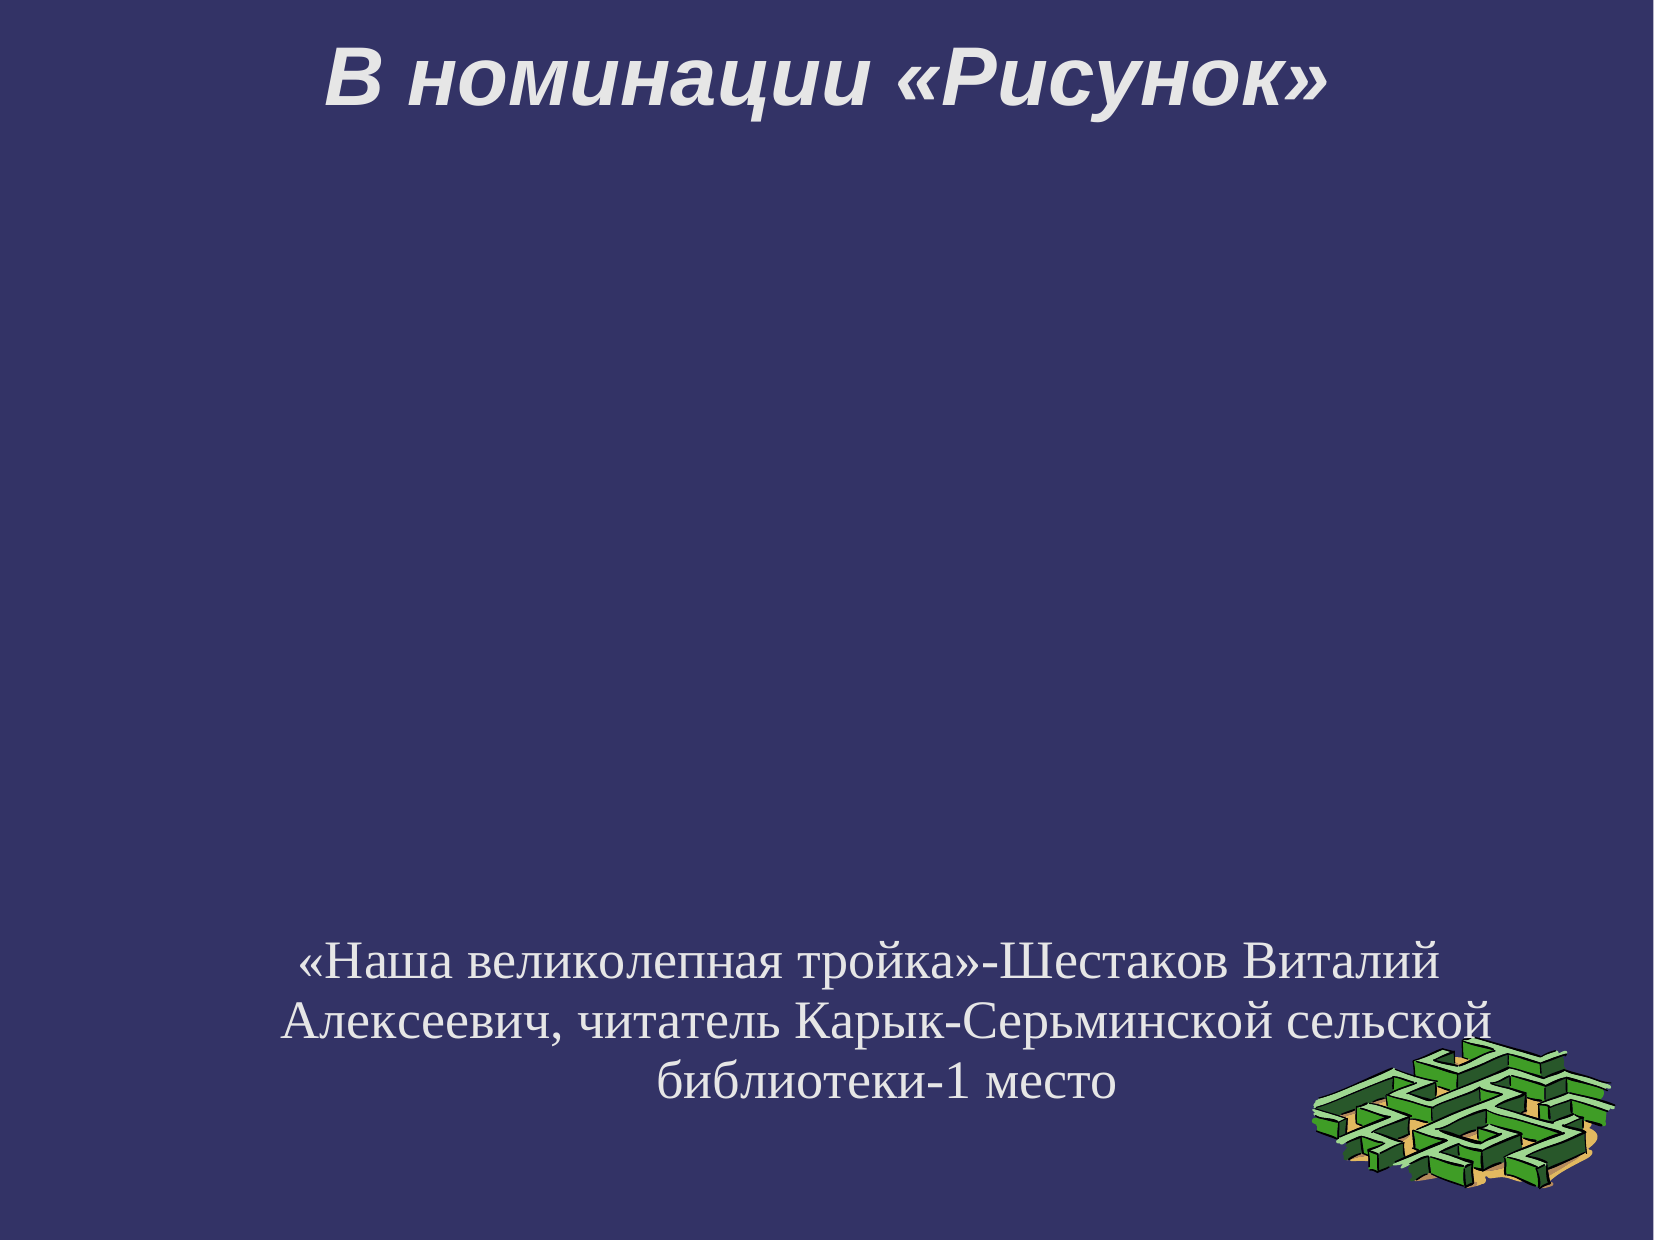

# В номинации «Рисунок»
«Наша великолепная тройка»-Шестаков Виталий Алексеевич, читатель Карык-Серьминской сельской библиотеки-1 место